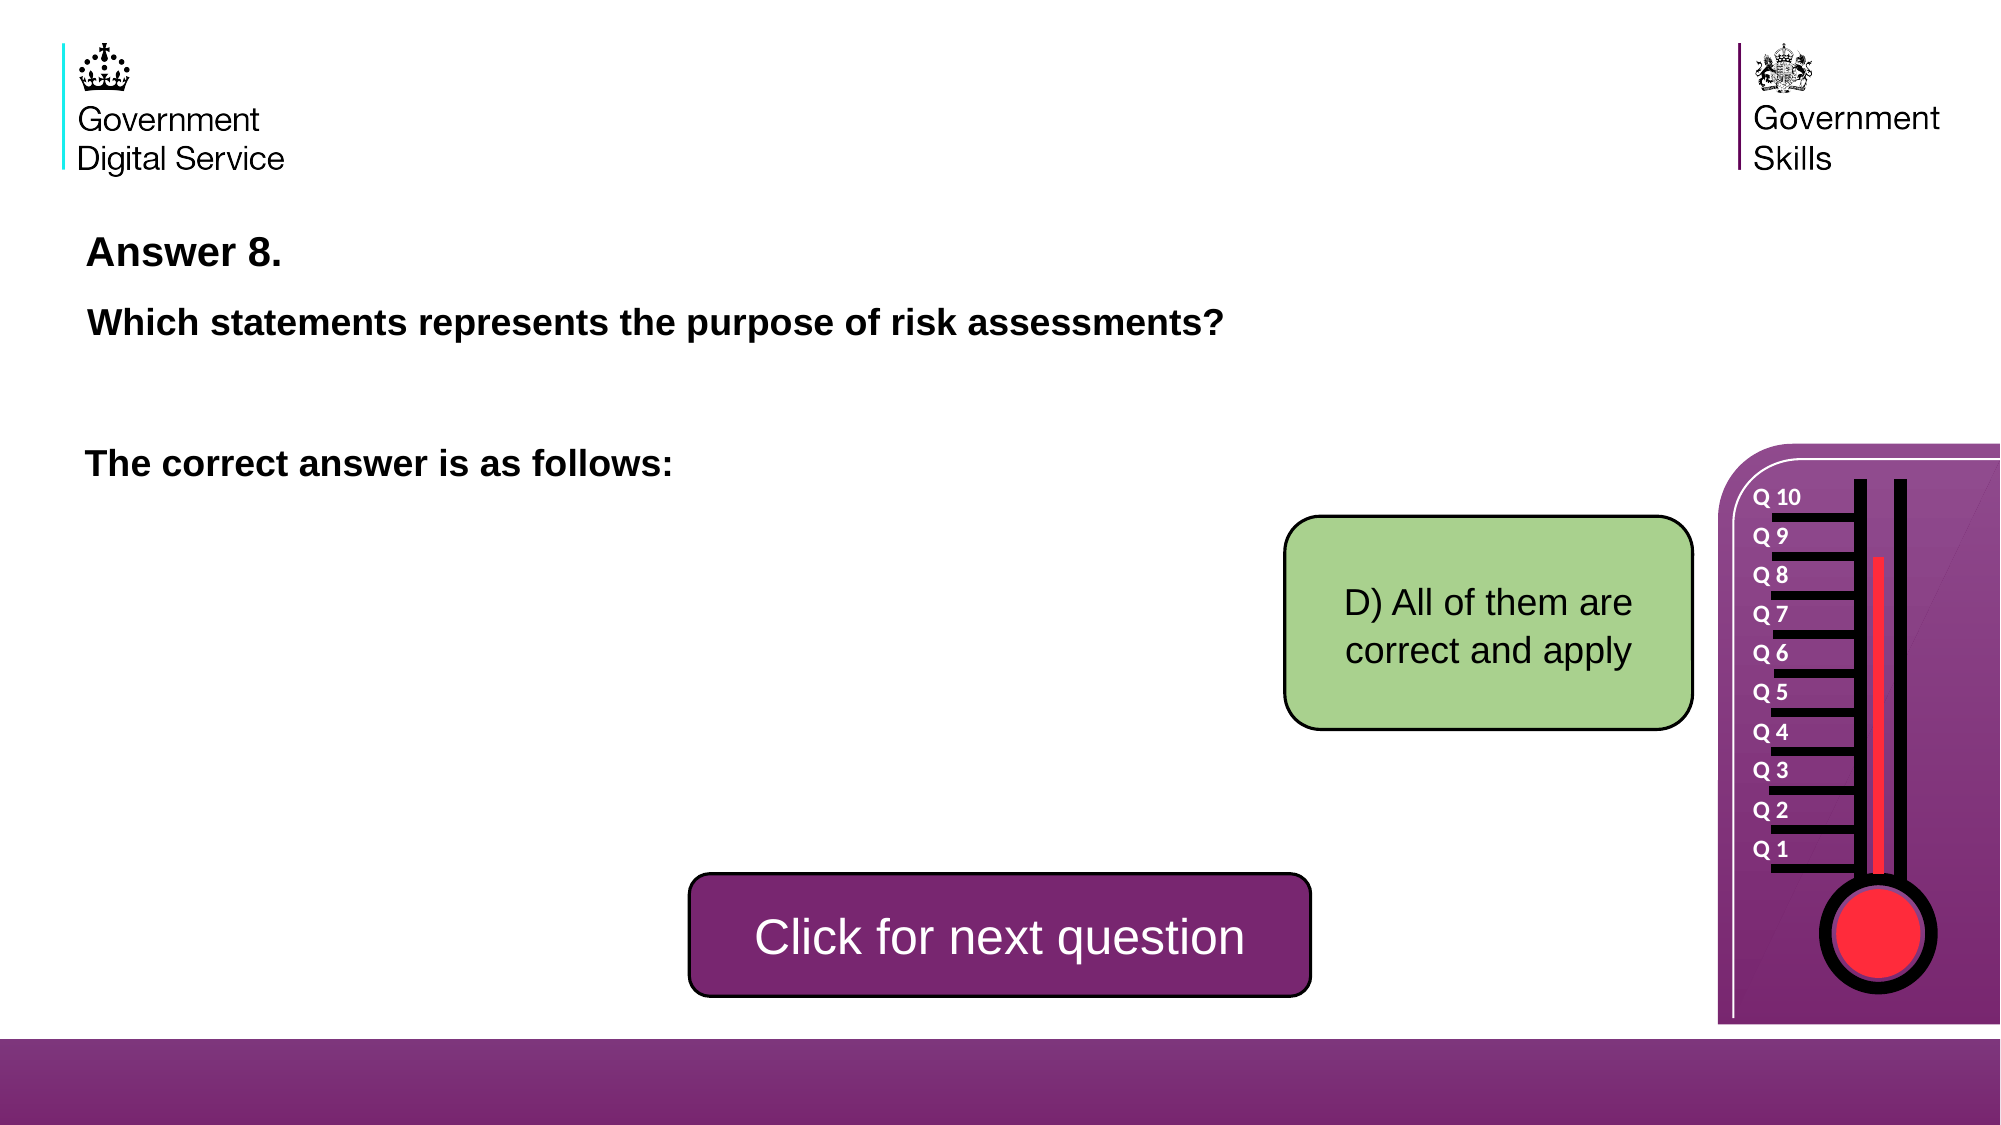

# Answer 8.
Which statements represents the purpose of risk assessments?
The correct answer is as follows:
D) All of them are correct and apply
Click for next question